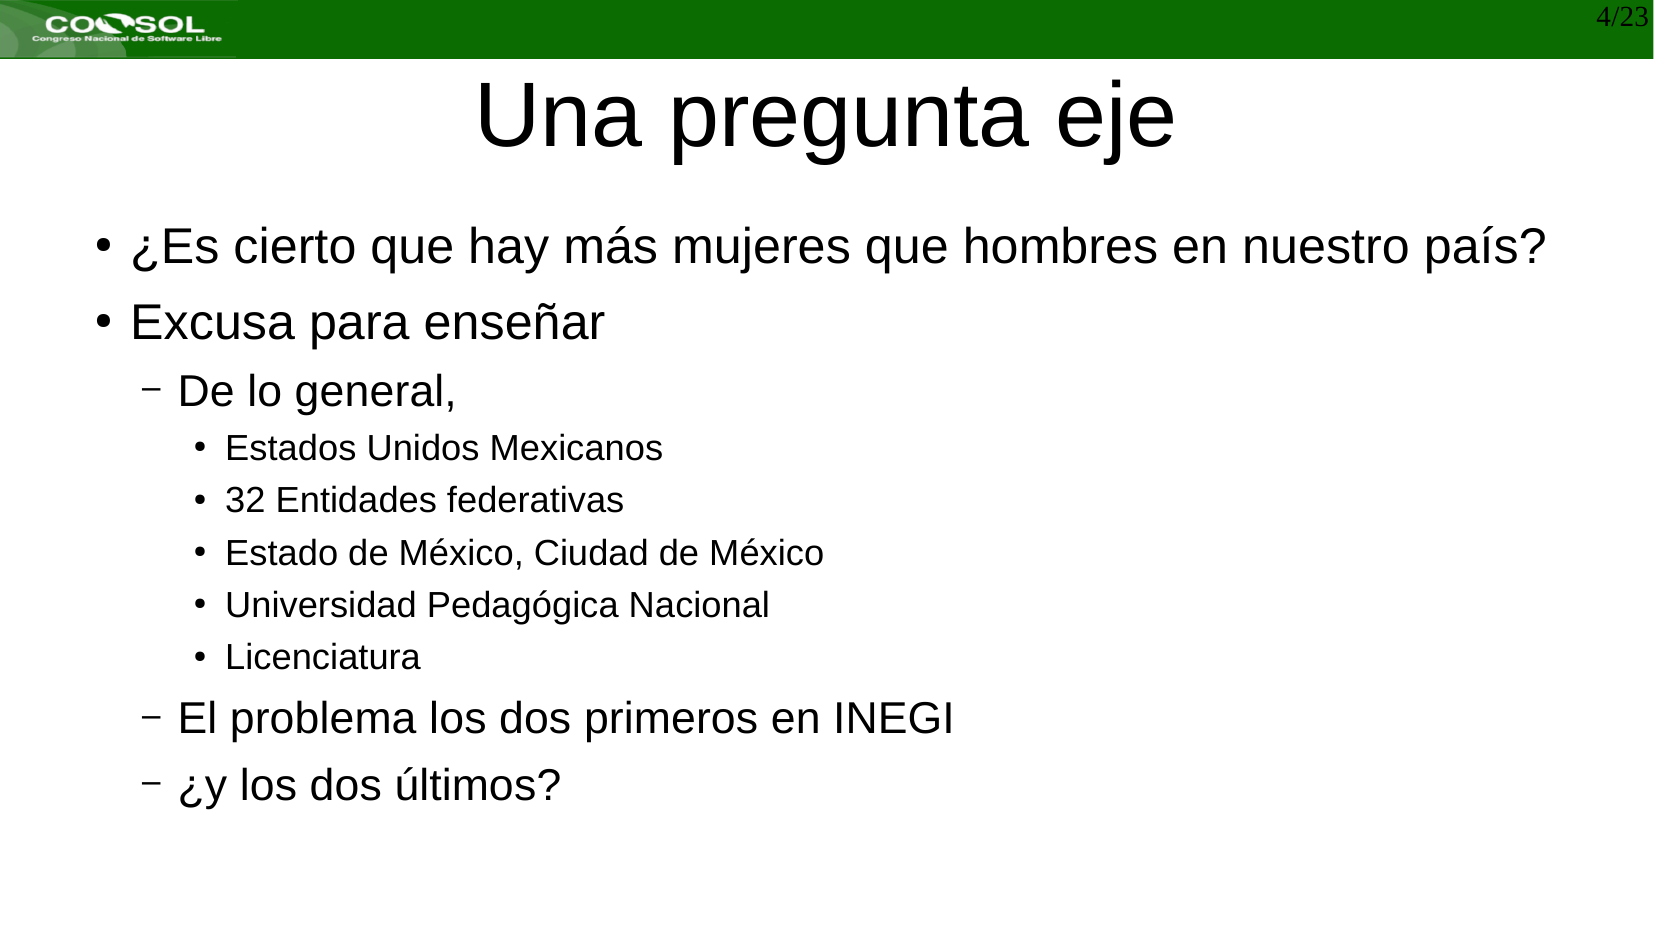

4
# Una pregunta eje
¿Es cierto que hay más mujeres que hombres en nuestro país?
Excusa para enseñar
De lo general,
Estados Unidos Mexicanos
32 Entidades federativas
Estado de México, Ciudad de México
Universidad Pedagógica Nacional
Licenciatura
El problema los dos primeros en INEGI
¿y los dos últimos?